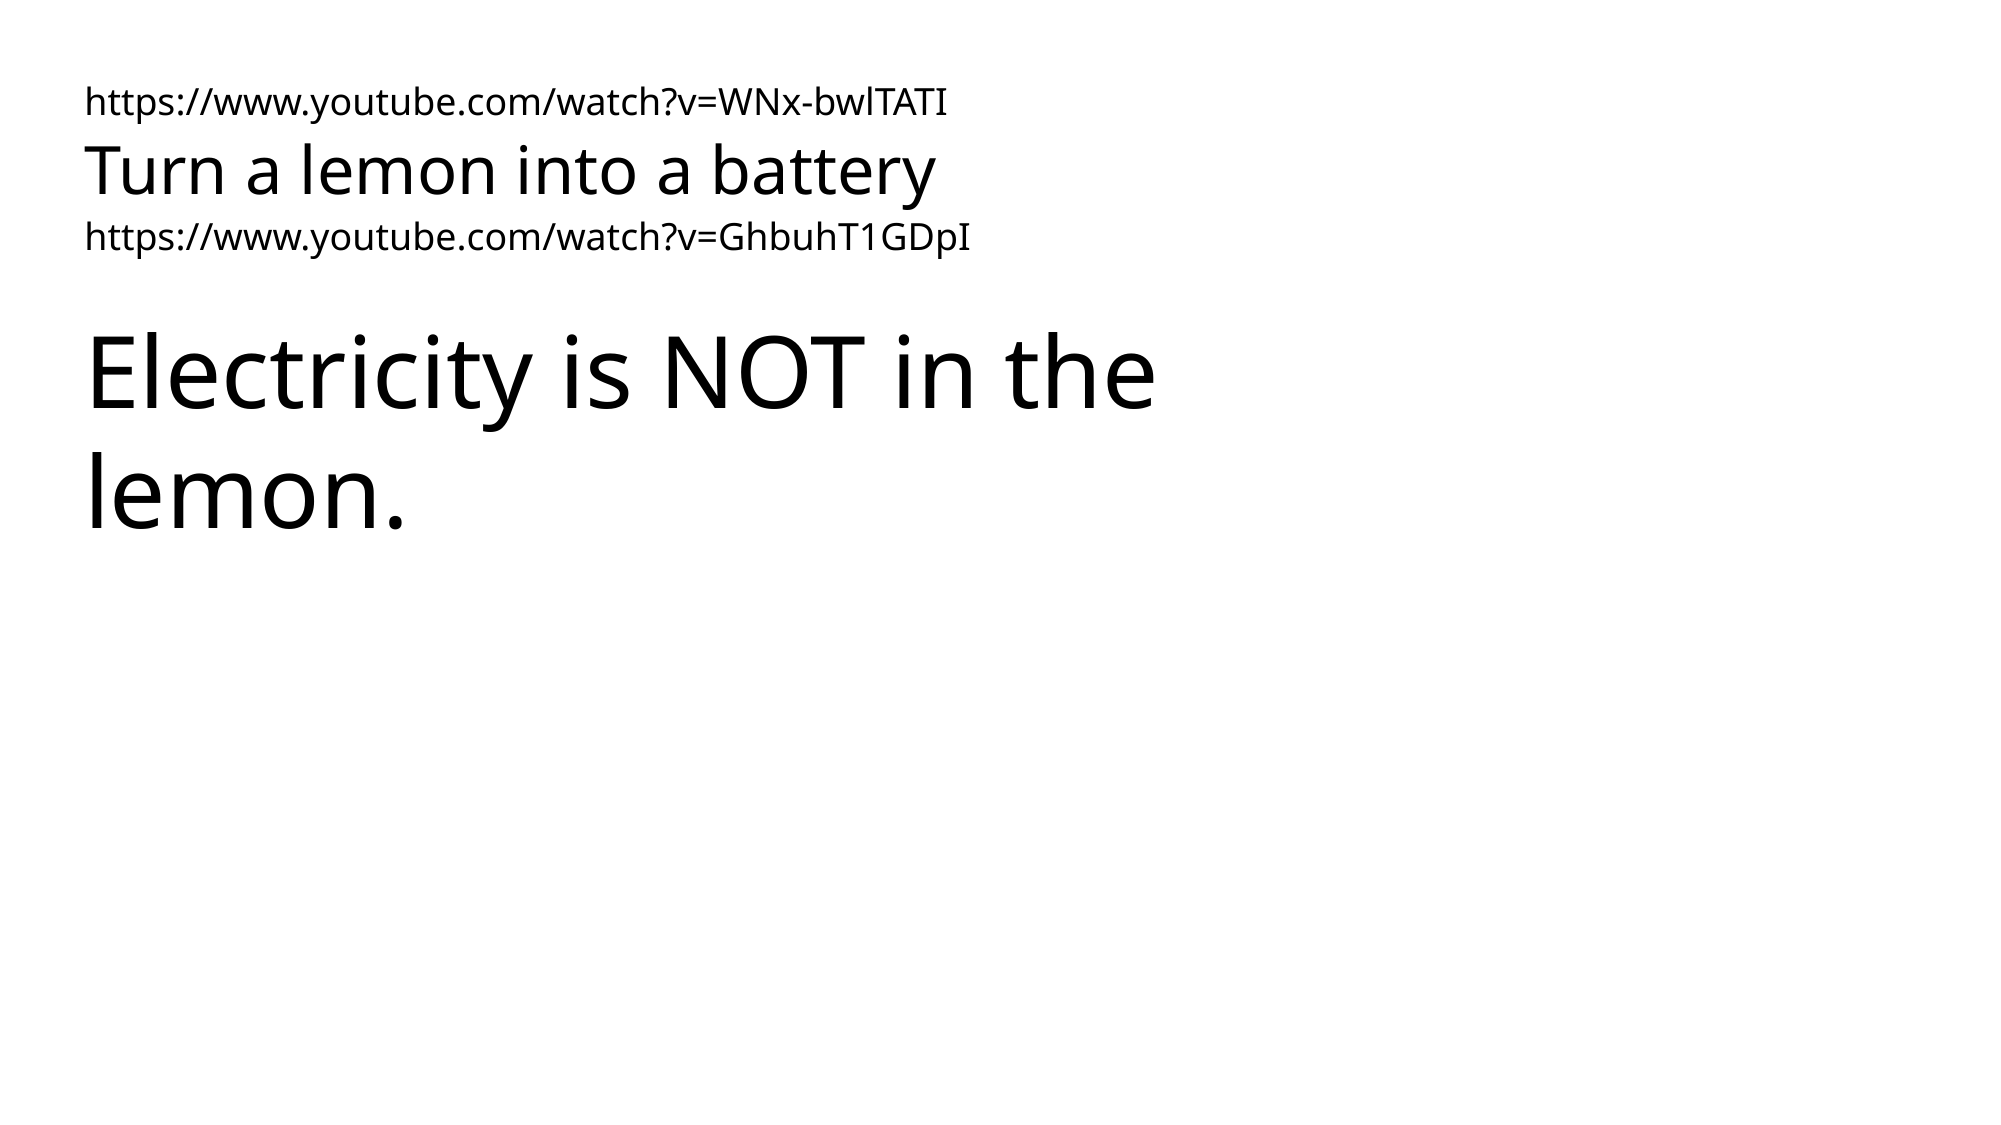

https://www.youtube.com/watch?v=WNx-bwlTATI
Turn a lemon into a battery
https://www.youtube.com/watch?v=GhbuhT1GDpI
Electricity is NOT in the lemon.